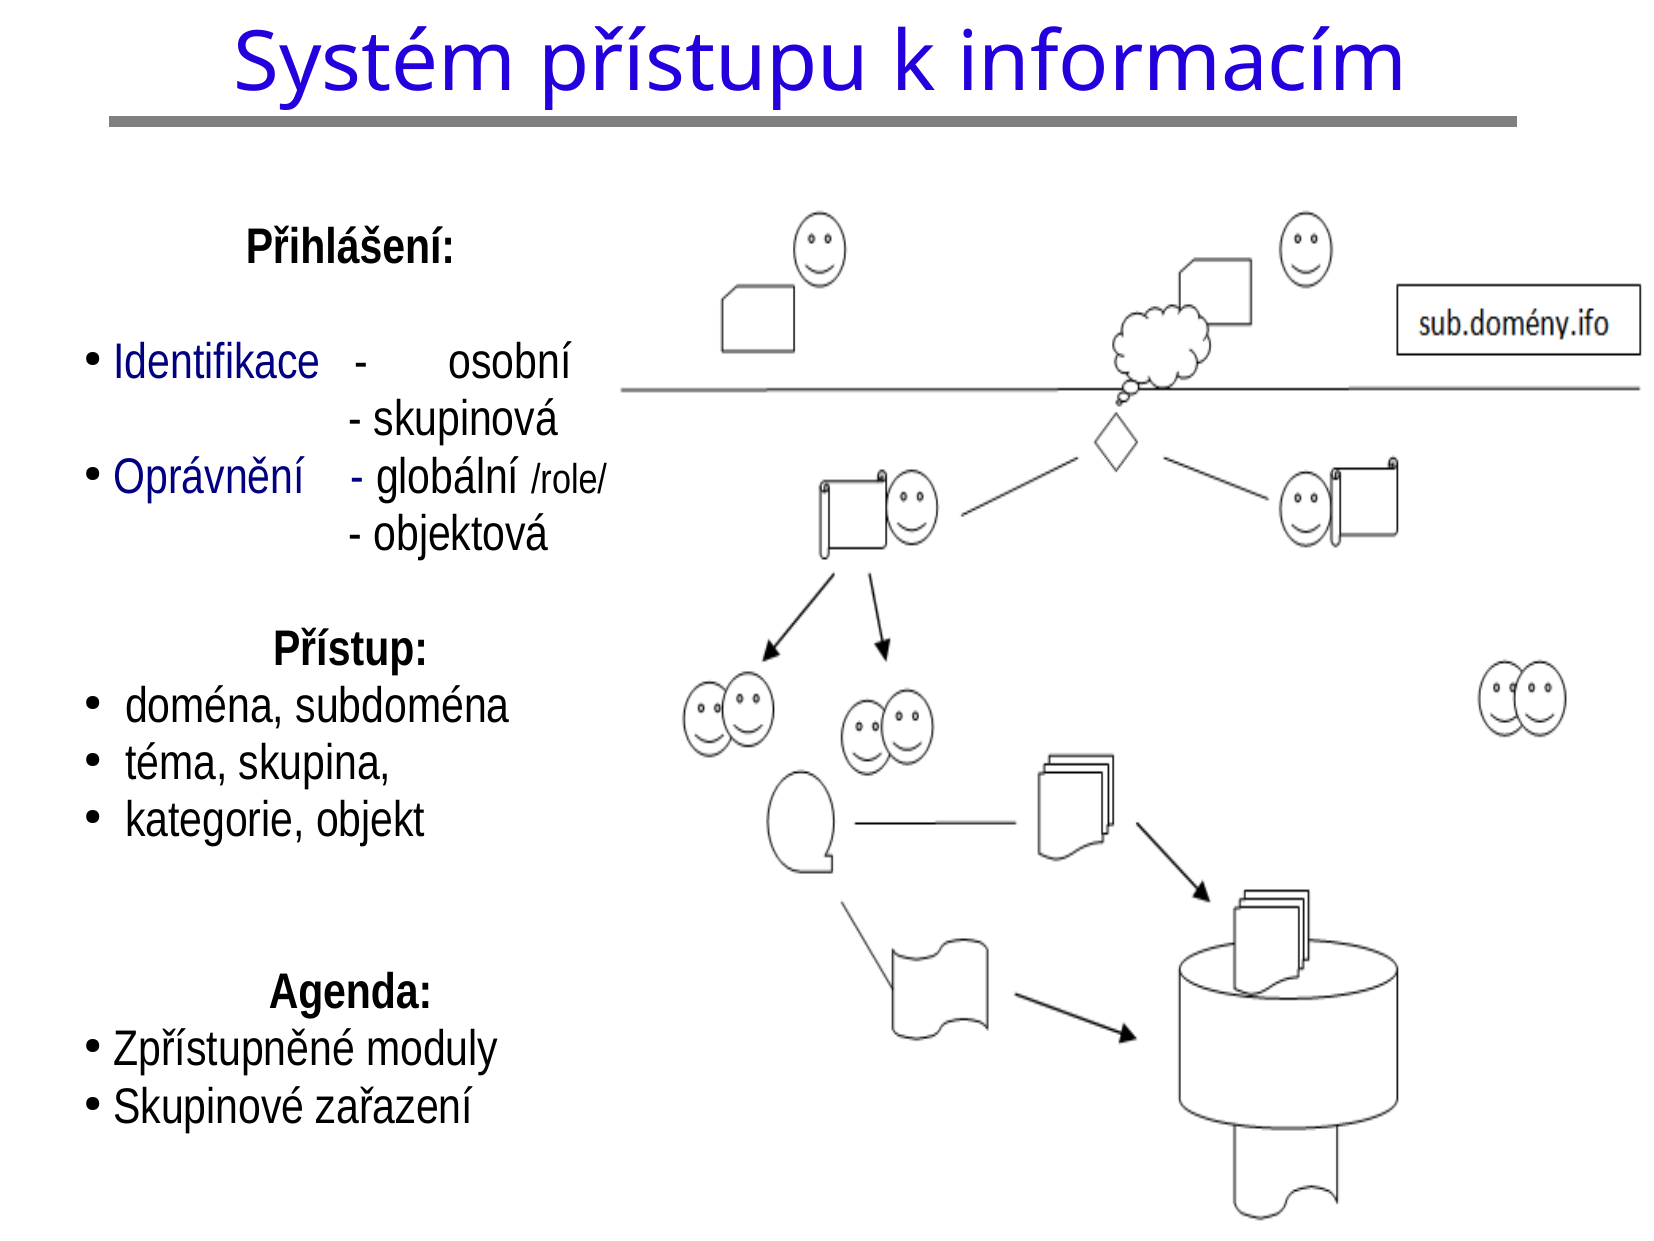

# Systém přístupu k informacím
Přihlášení:
 Identifikace - osobní
 - skupinová
 Oprávnění - globální /role/
 - objektová
Přístup:
 doména, subdoména
 téma, skupina,
 kategorie, objekt
Agenda:
 Zpřístupněné moduly
 Skupinové zařazení